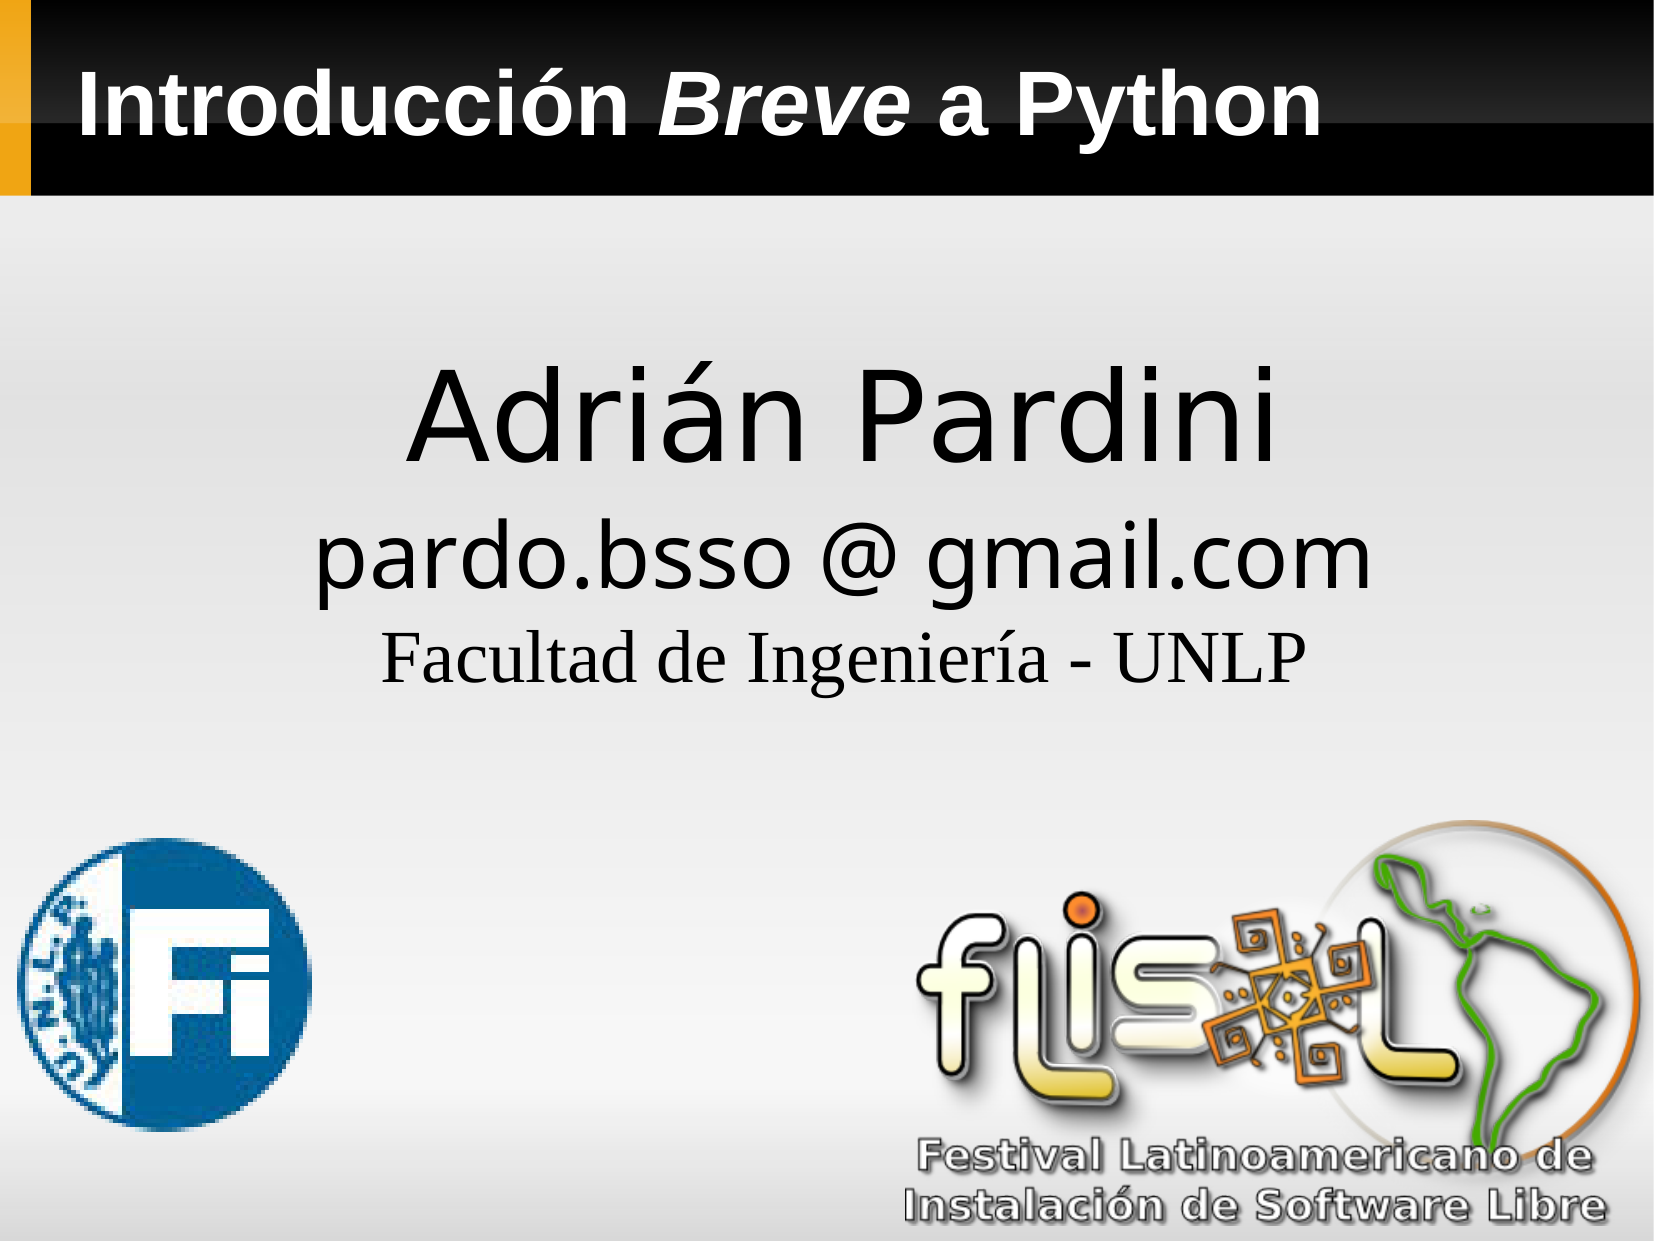

# Introducción Breve a Python
Adrián Pardini
pardo.bsso @ gmail.com
Facultad de Ingeniería - UNLP